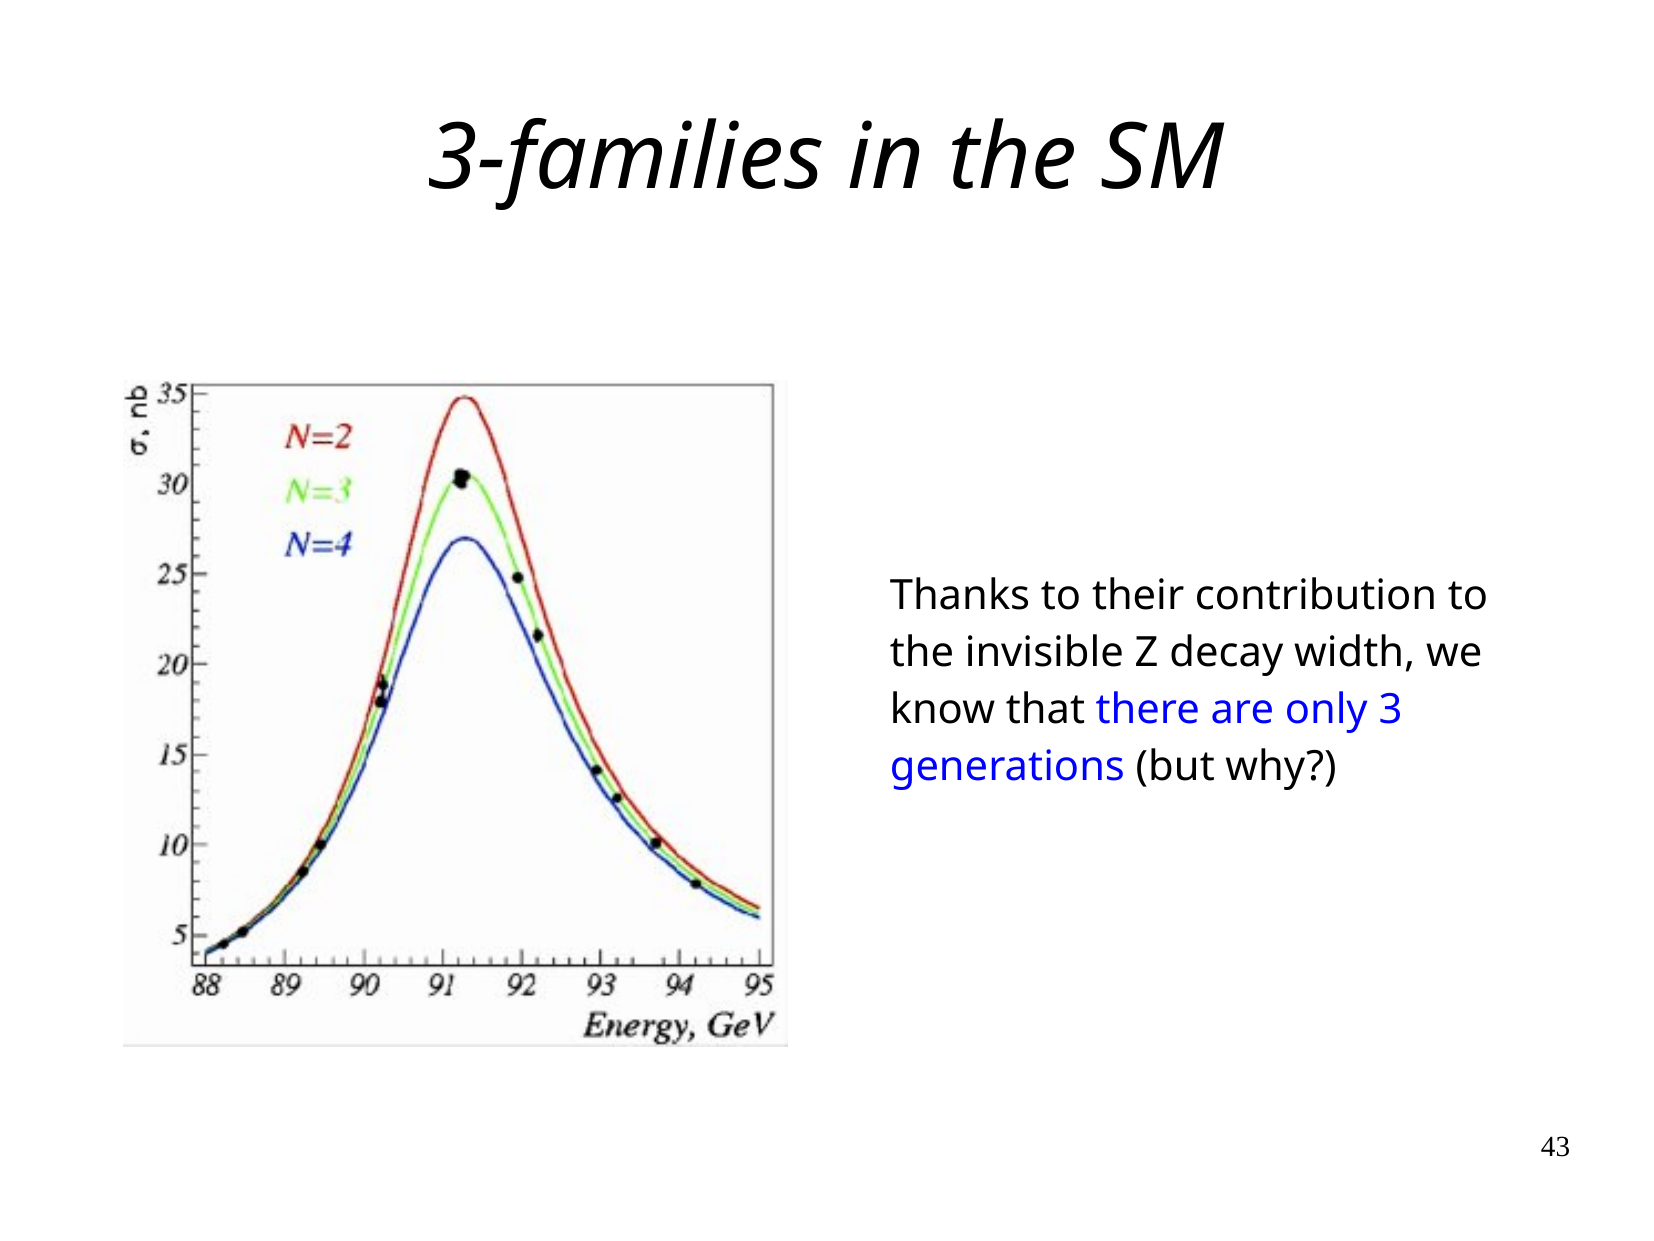

# 3-families in the SM
Thanks to their contribution to the invisible Z decay width, we know that there are only 3 generations (but why?)
43